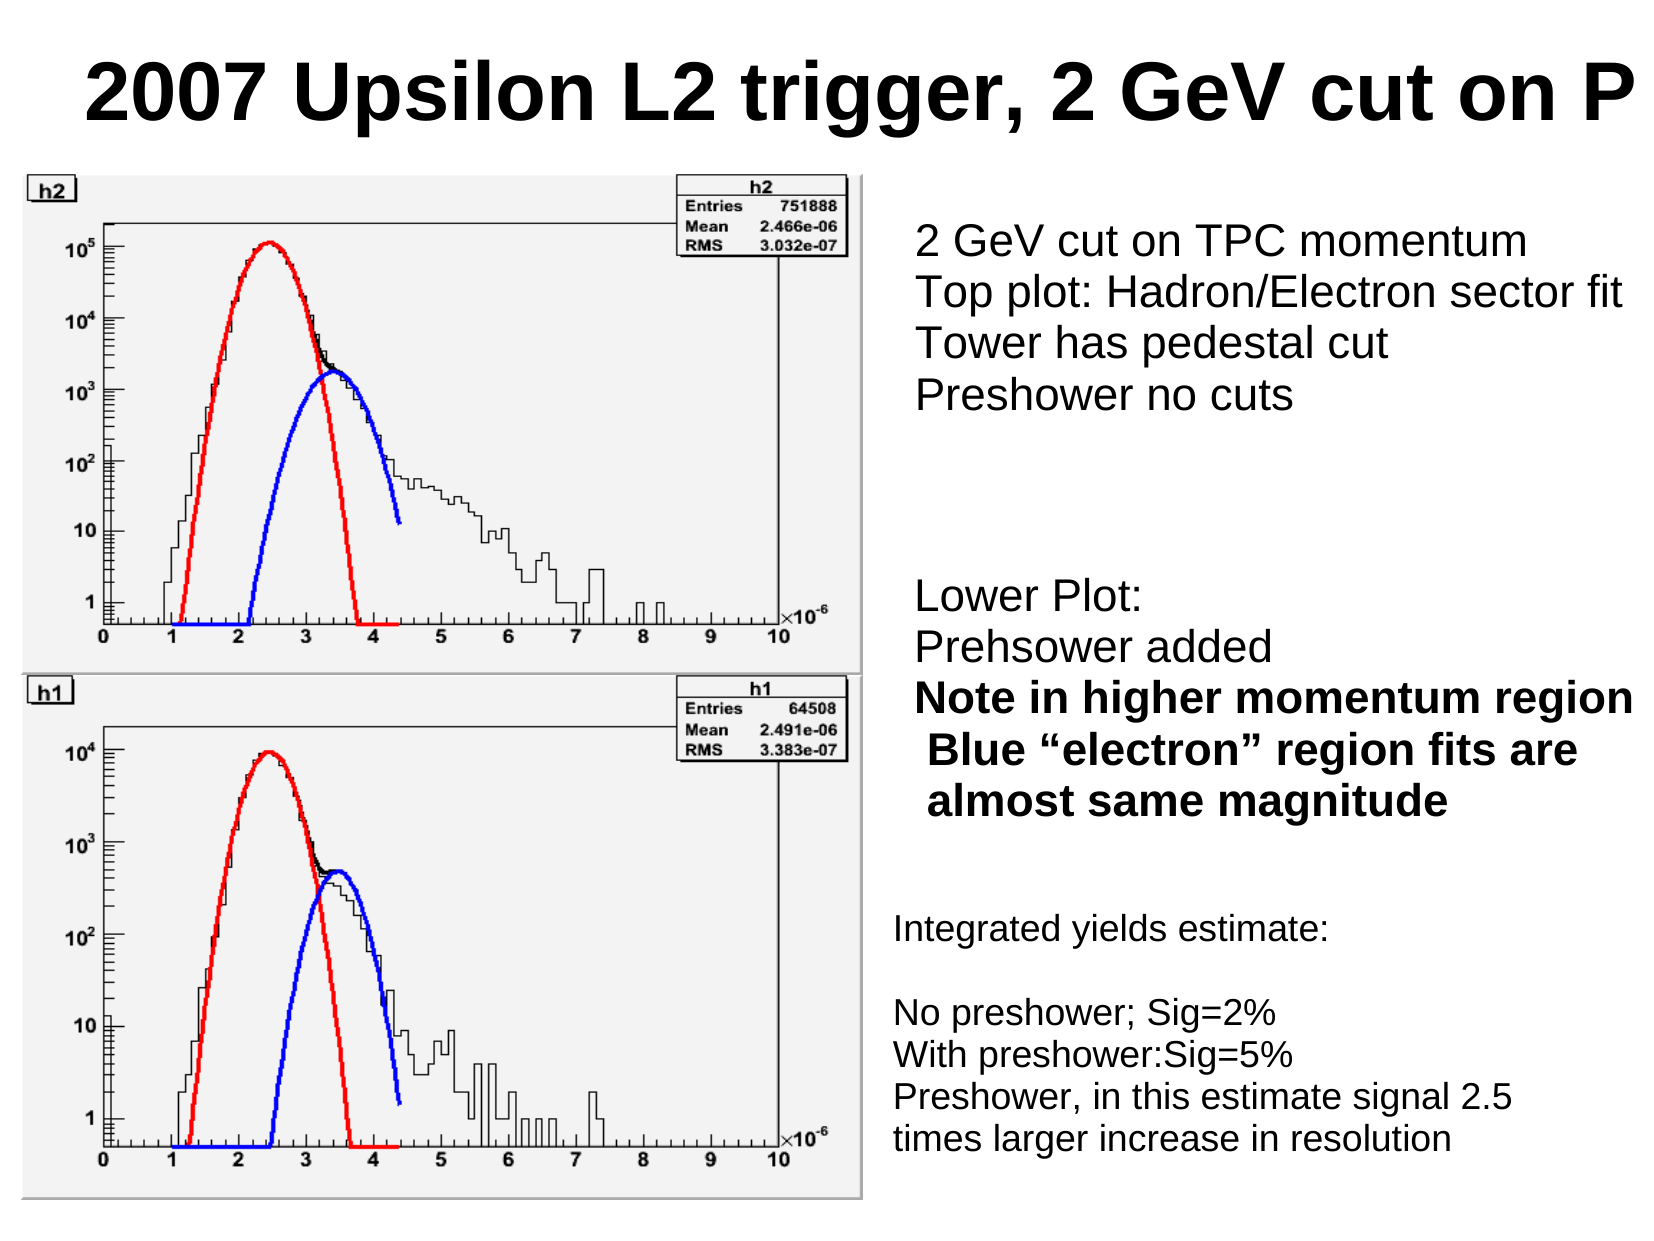

2007 Upsilon L2 trigger, 2 GeV cut on P
2 GeV cut on TPC momentum
Top plot: Hadron/Electron sector fit
Tower has pedestal cut
Preshower no cuts
Lower Plot:
Prehsower added
Note in higher momentum region
 Blue “electron” region fits are
 almost same magnitude
Integrated yields estimate:
No preshower; Sig=2%
With preshower:Sig=5%
Preshower, in this estimate signal 2.5 times larger increase in resolution